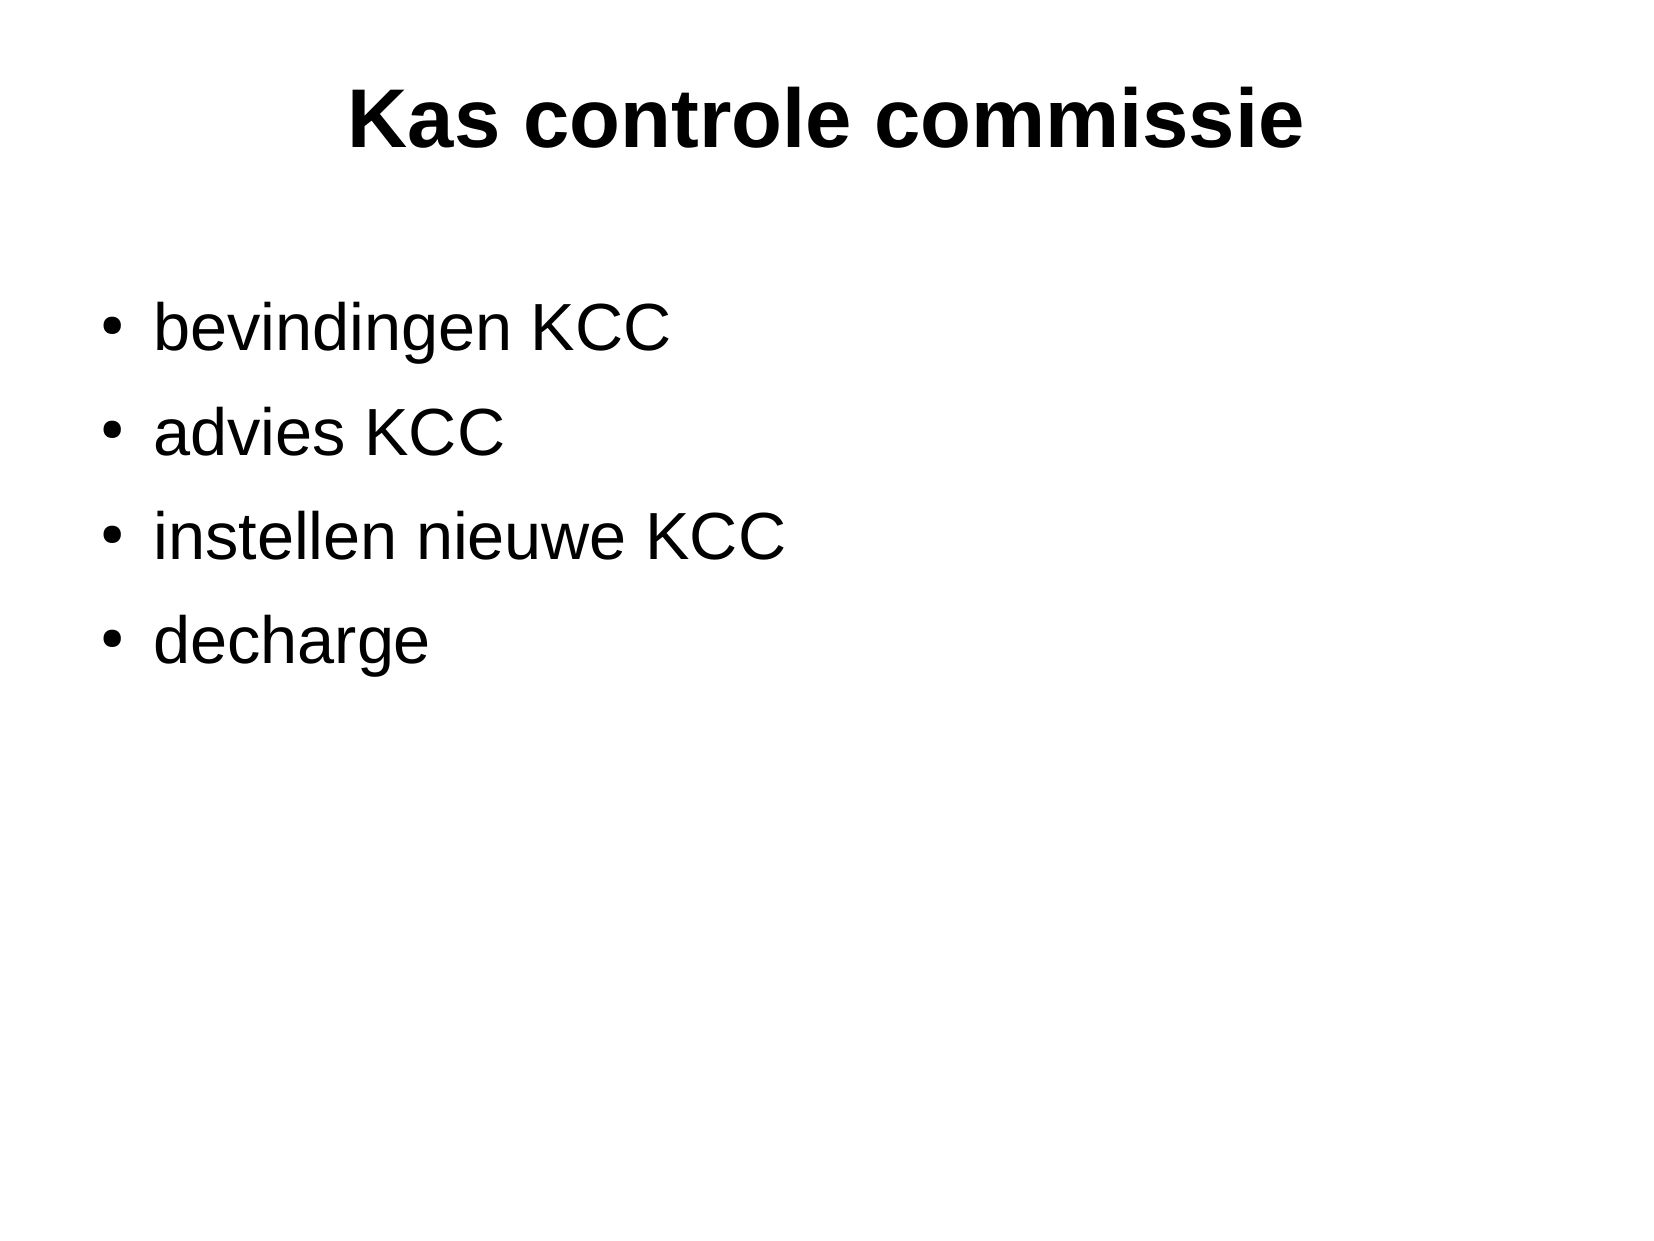

# Kas controle commissie
bevindingen KCC
advies KCC
instellen nieuwe KCC
decharge